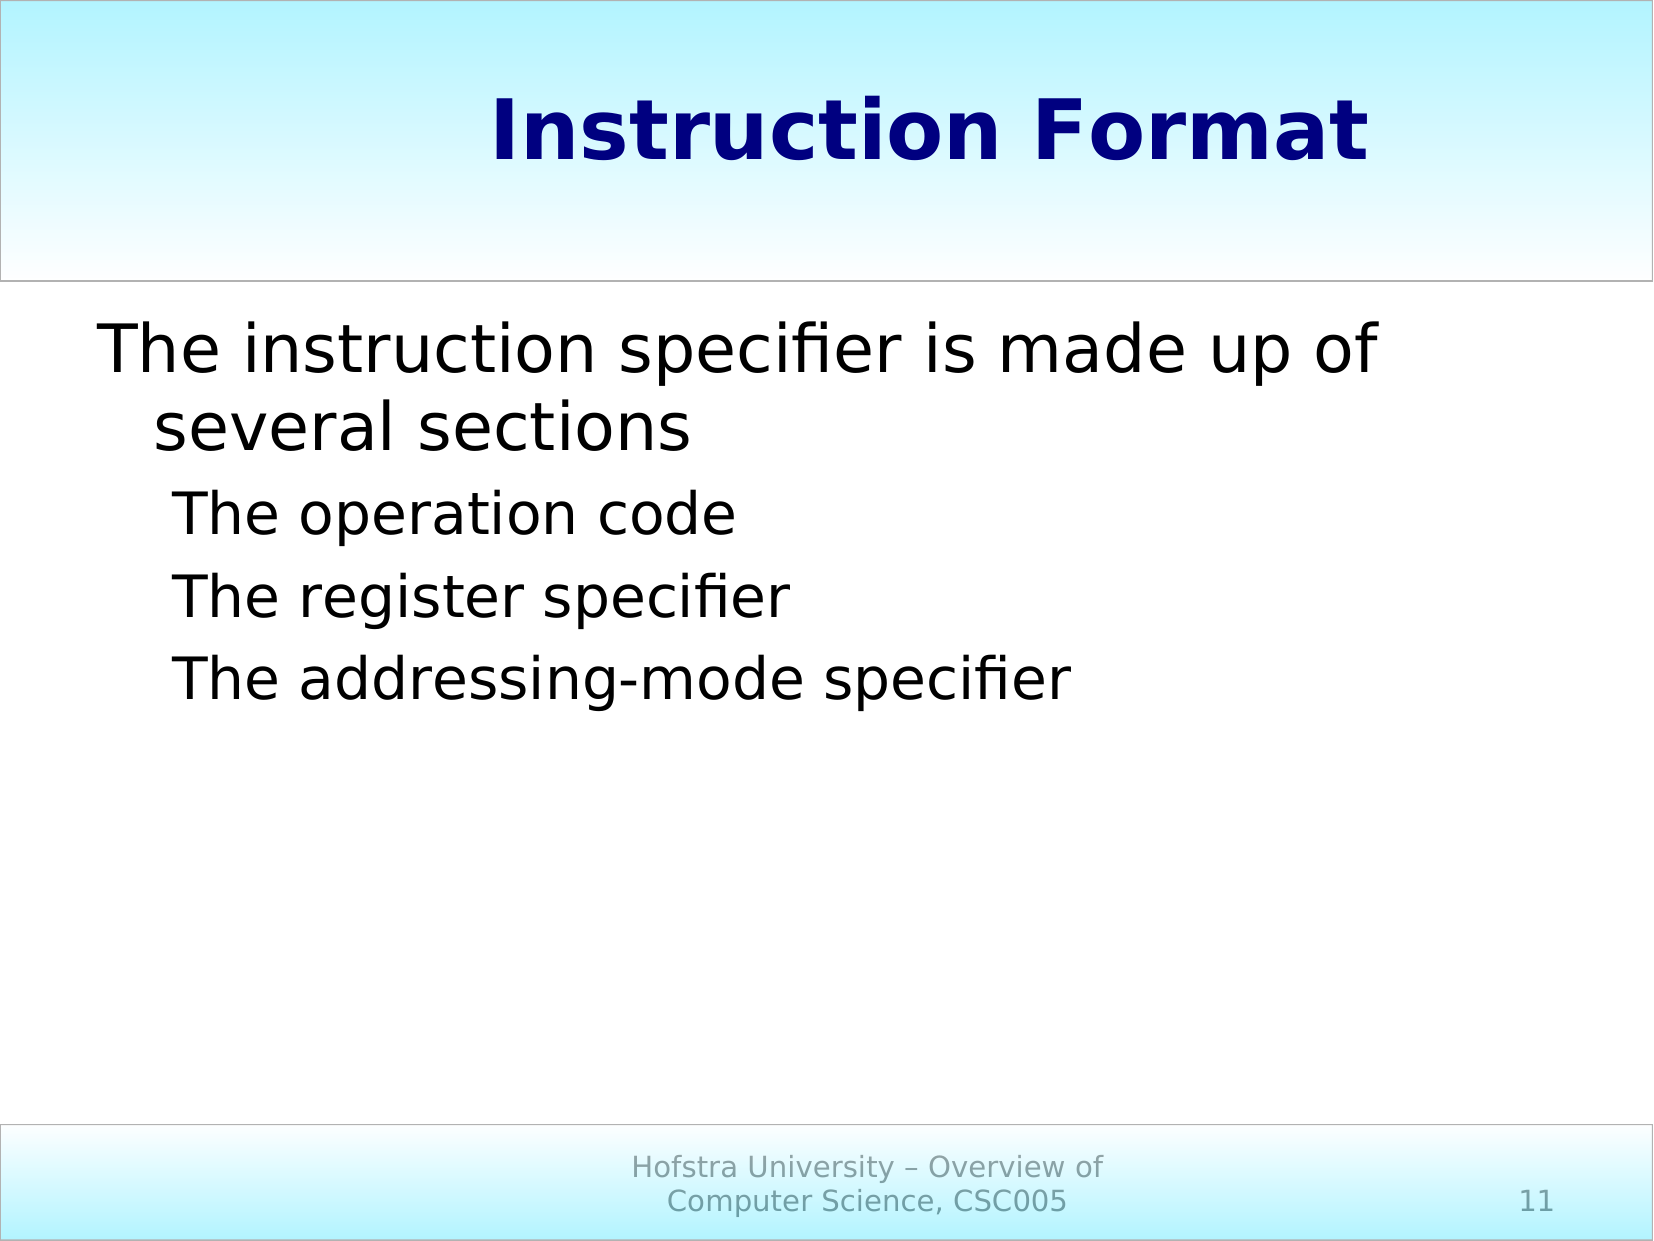

# Instruction Format
The instruction specifier is made up of several sections
The operation code
The register specifier
The addressing-mode specifier
11